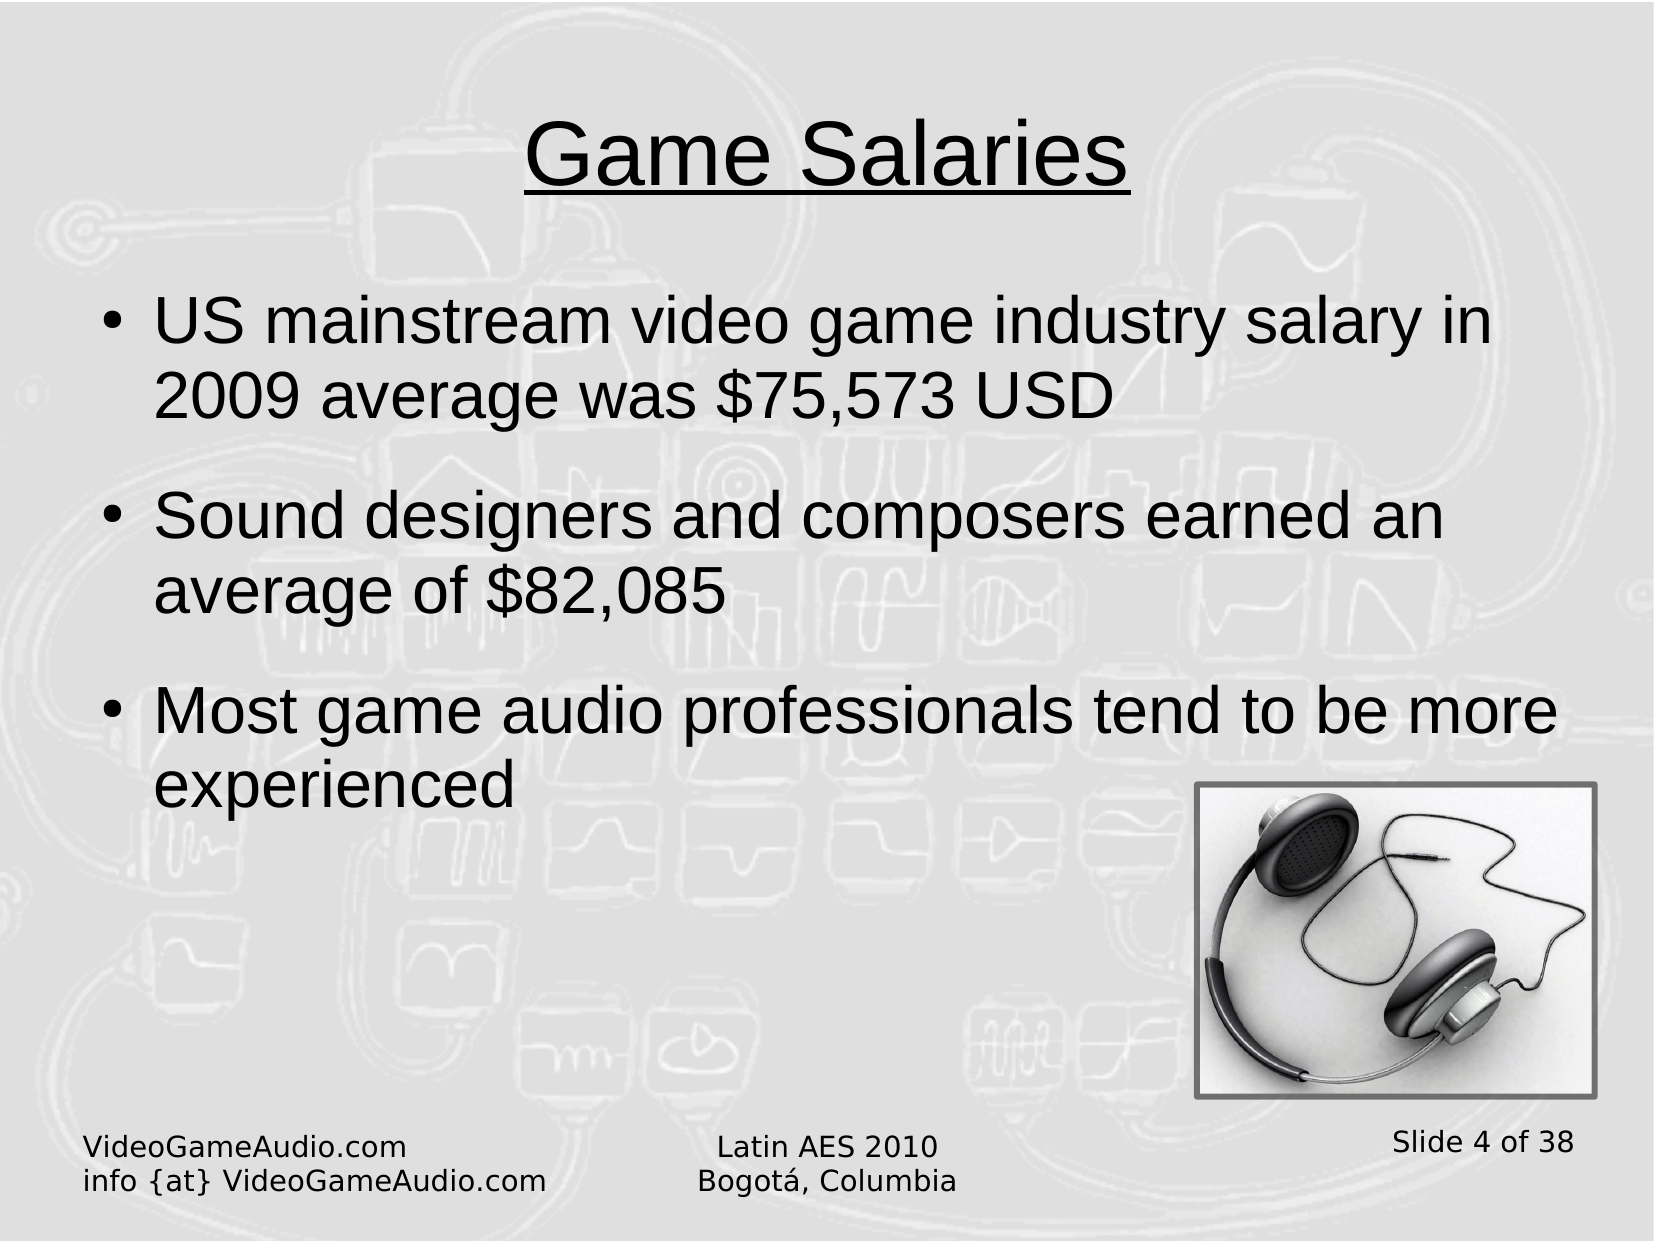

# Game Salaries
US mainstream video game industry salary in 2009 average was $75,573 USD
Sound designers and composers earned an average of $82,085
Most game audio professionals tend to be more experienced
4